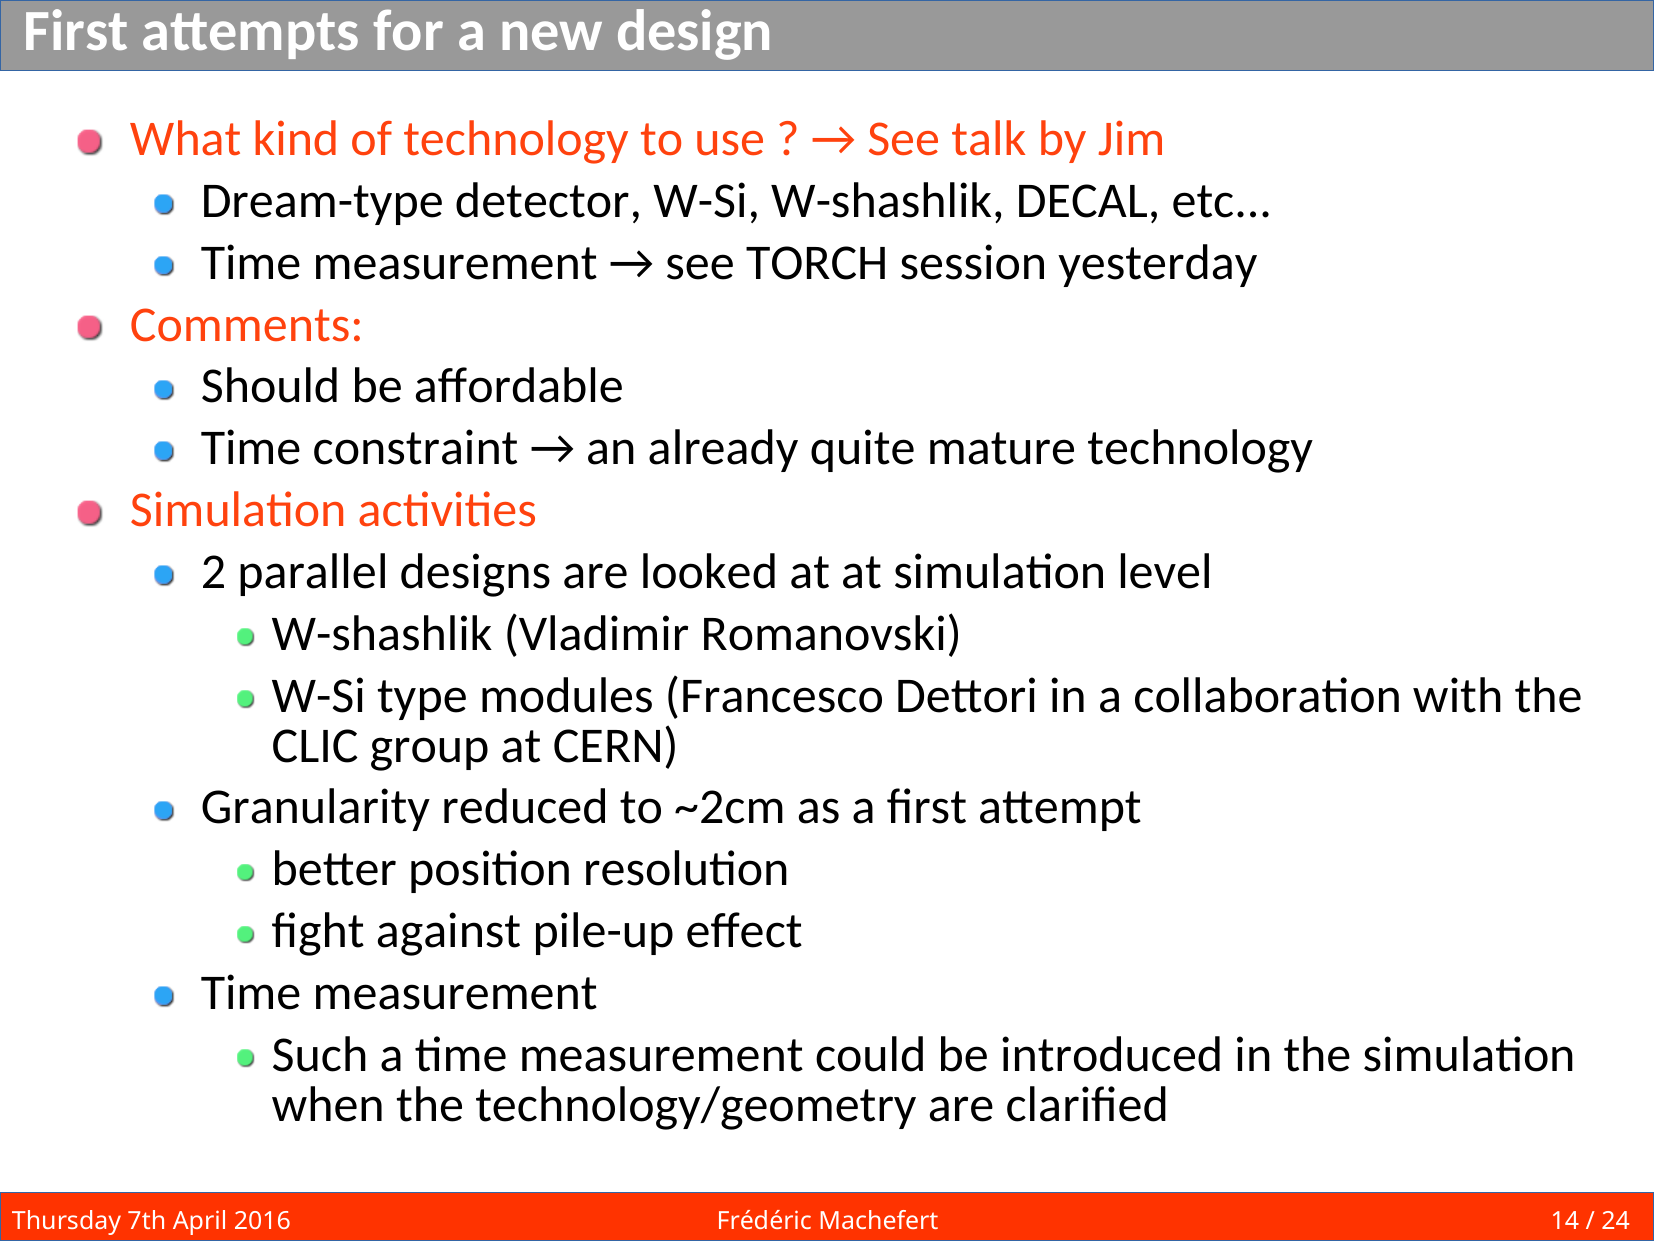

# First attempts for a new design
What kind of technology to use ? → See talk by Jim
Dream-type detector, W-Si, W-shashlik, DECAL, etc...
Time measurement → see TORCH session yesterday
Comments:
Should be affordable
Time constraint → an already quite mature technology
Simulation activities
2 parallel designs are looked at at simulation level
W-shashlik (Vladimir Romanovski)
W-Si type modules (Francesco Dettori in a collaboration with the CLIC group at CERN)
Granularity reduced to ~2cm as a first attempt
better position resolution
fight against pile-up effect
Time measurement
Such a time measurement could be introduced in the simulation when the technology/geometry are clarified